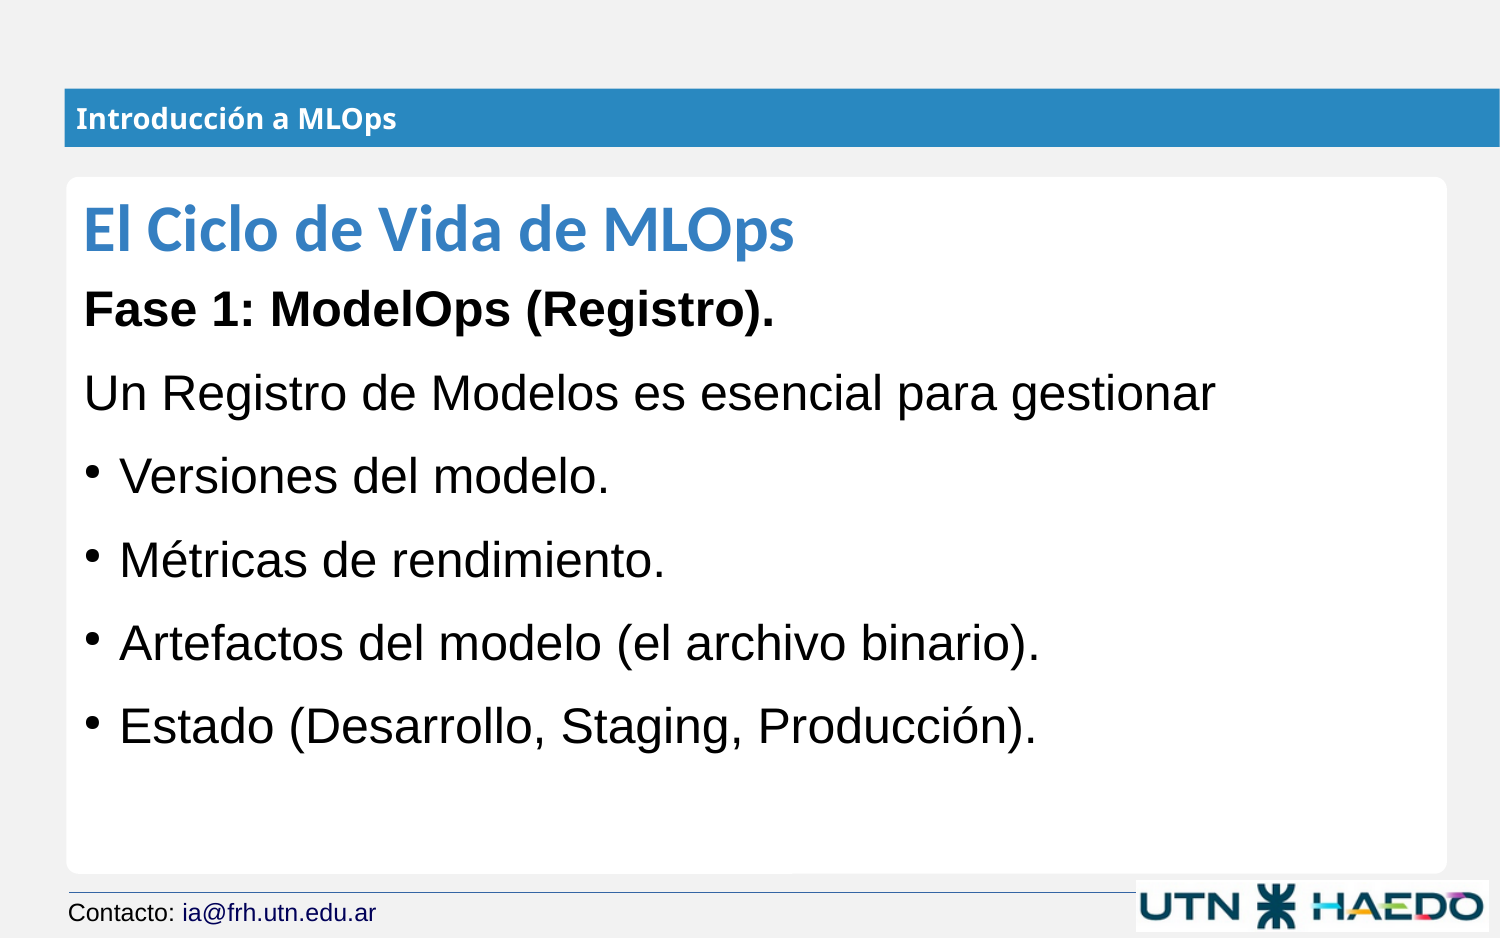

Introducción a MLOps
El Ciclo de Vida de MLOps
Fase 1: ModelOps (Registro).
Un Registro de Modelos es esencial para gestionar
Versiones del modelo.
Métricas de rendimiento.
Artefactos del modelo (el archivo binario).
Estado (Desarrollo, Staging, Producción).